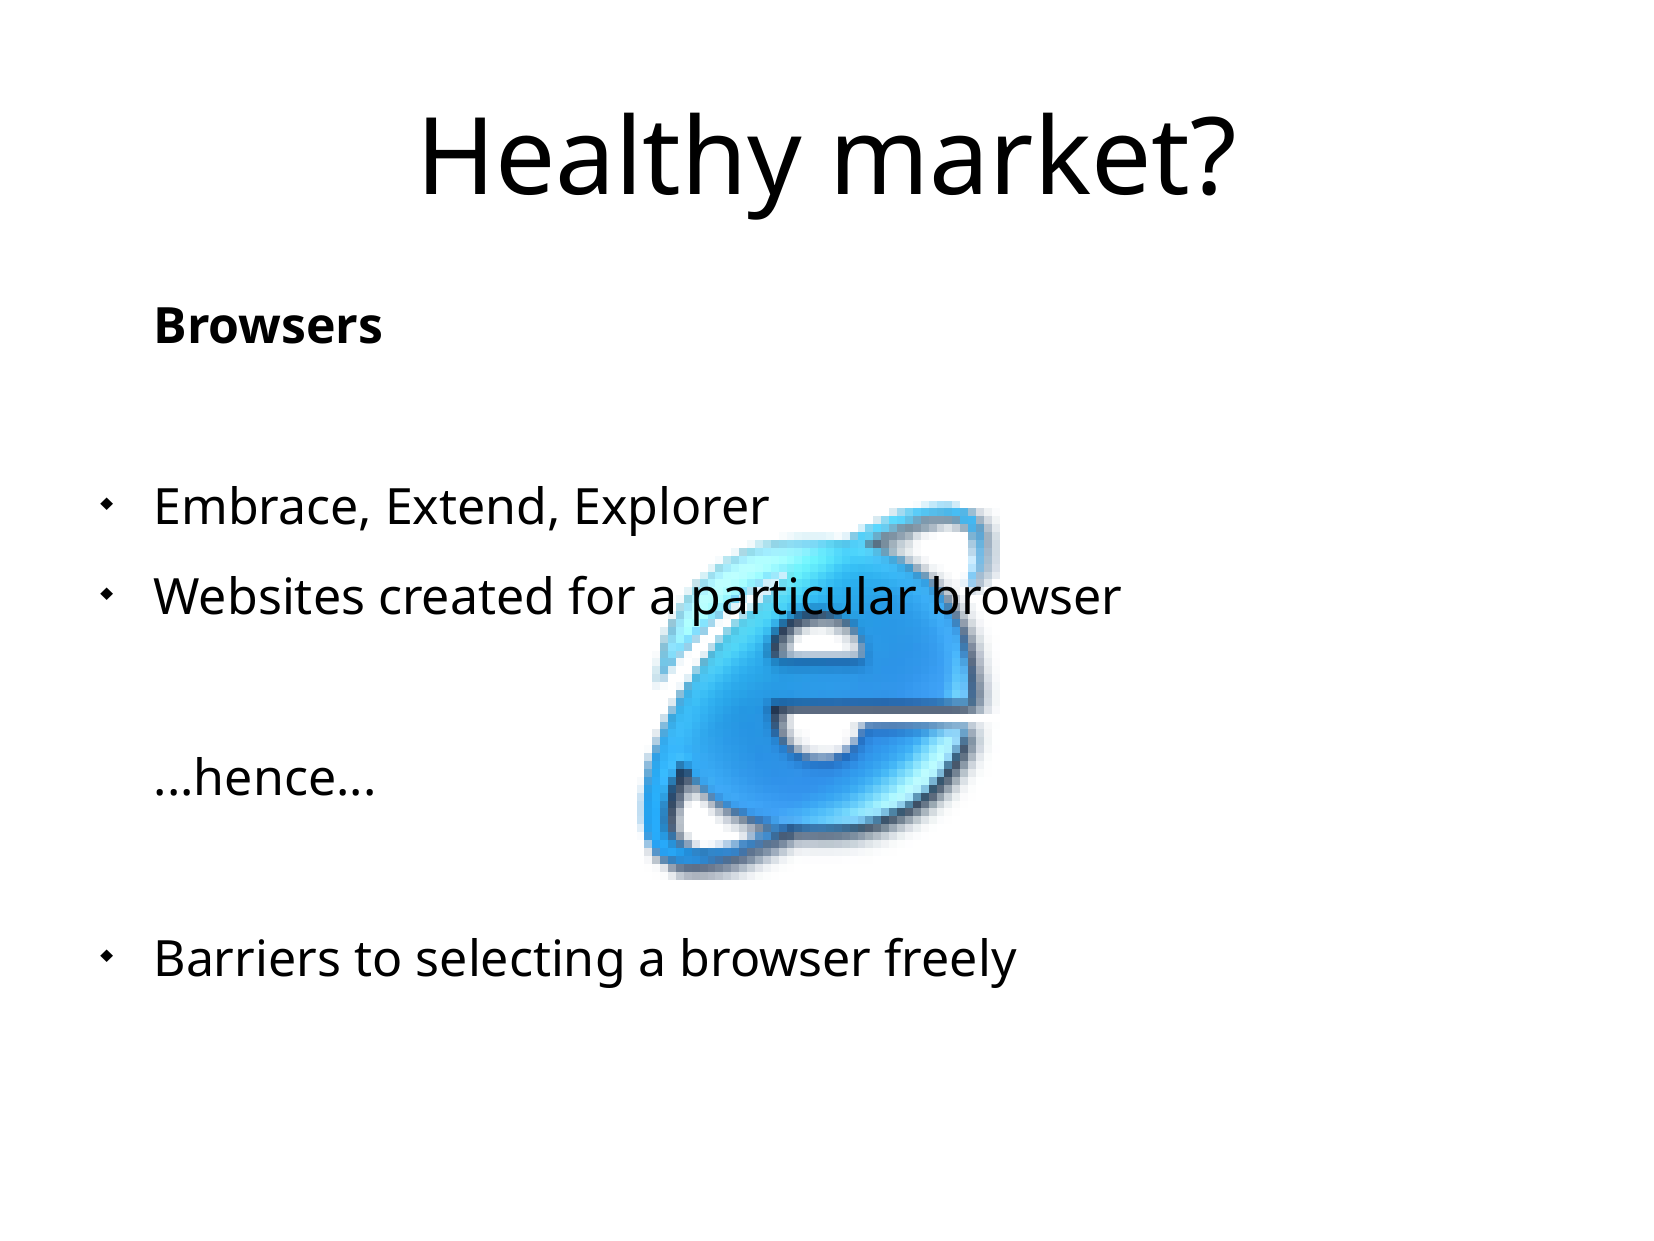

# Healthy market?
Browsers
Embrace, Extend, Explorer
Websites created for a particular browser
...hence...
Barriers to selecting a browser freely